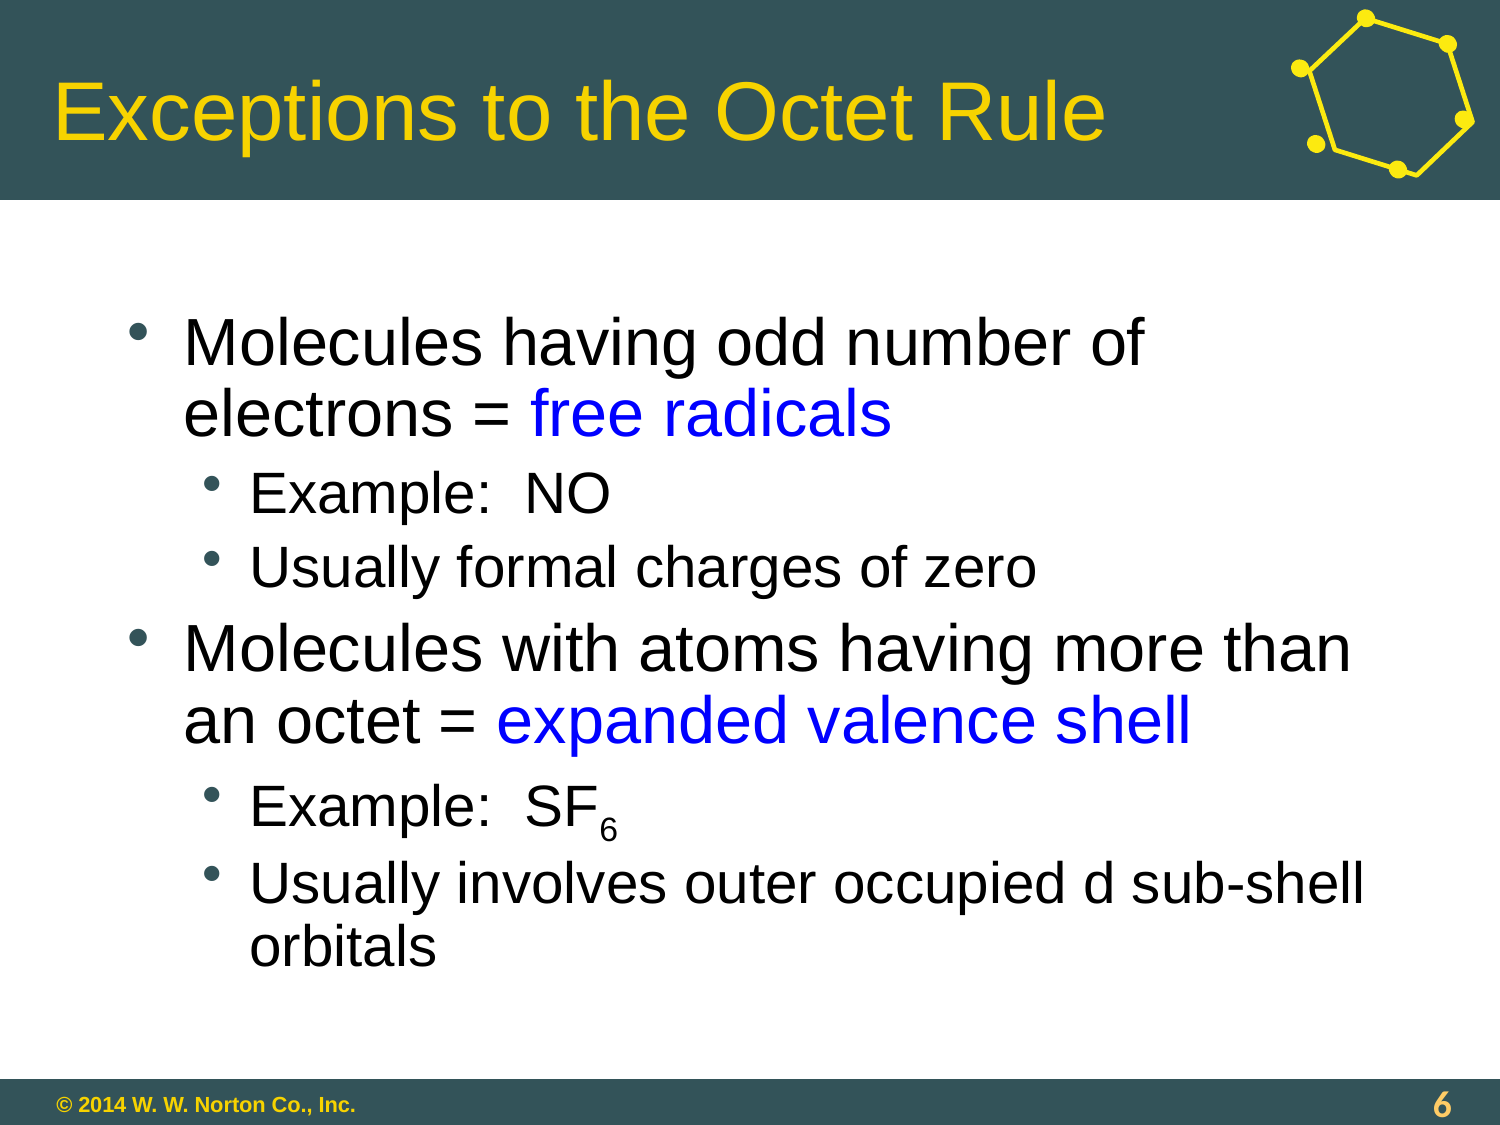

Exceptions to the Octet Rule
# Molecules having odd number of electrons = free radicals
Example: NO
Usually formal charges of zero
Molecules with atoms having more than an octet = expanded valence shell
Example: SF6
Usually involves outer occupied d sub-shell orbitals